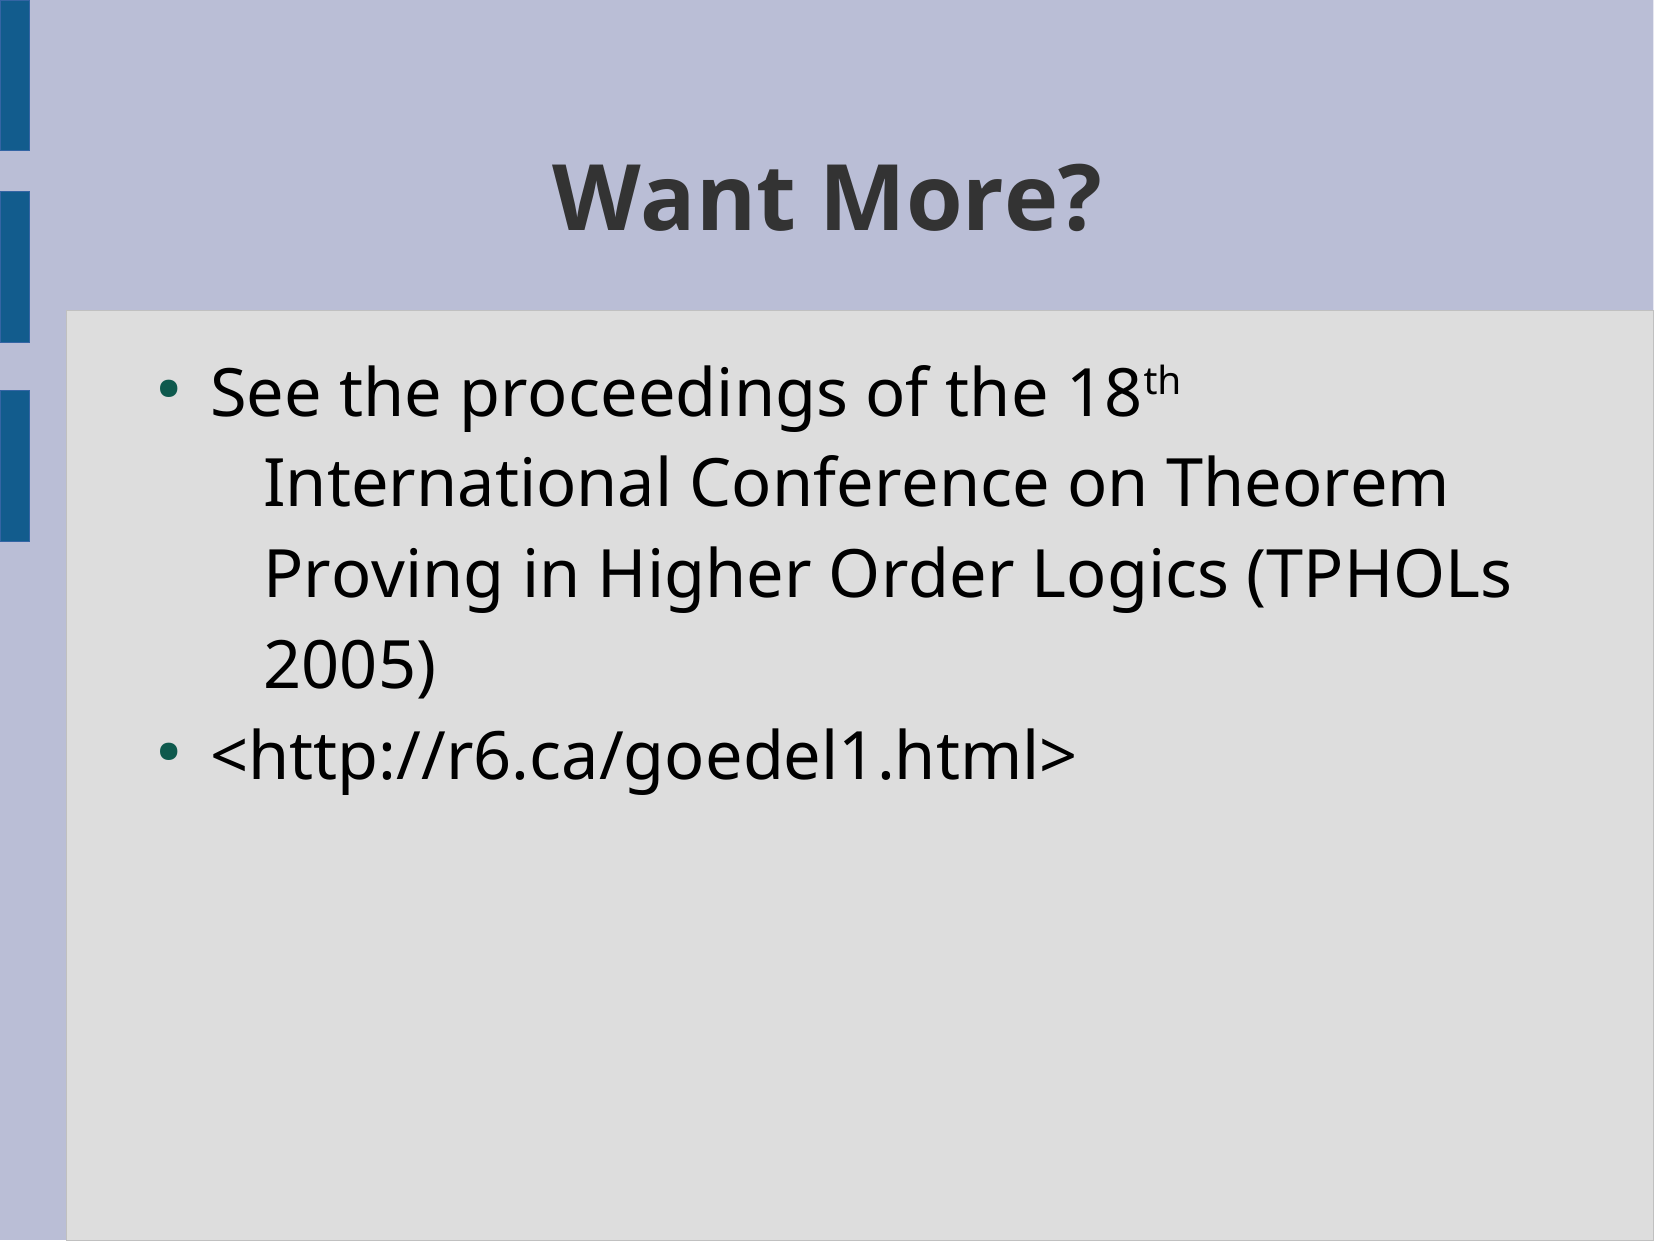

# Want More?
See the proceedings of the 18th International Conference on Theorem Proving in Higher Order Logics (TPHOLs 2005)
<http://r6.ca/goedel1.html>